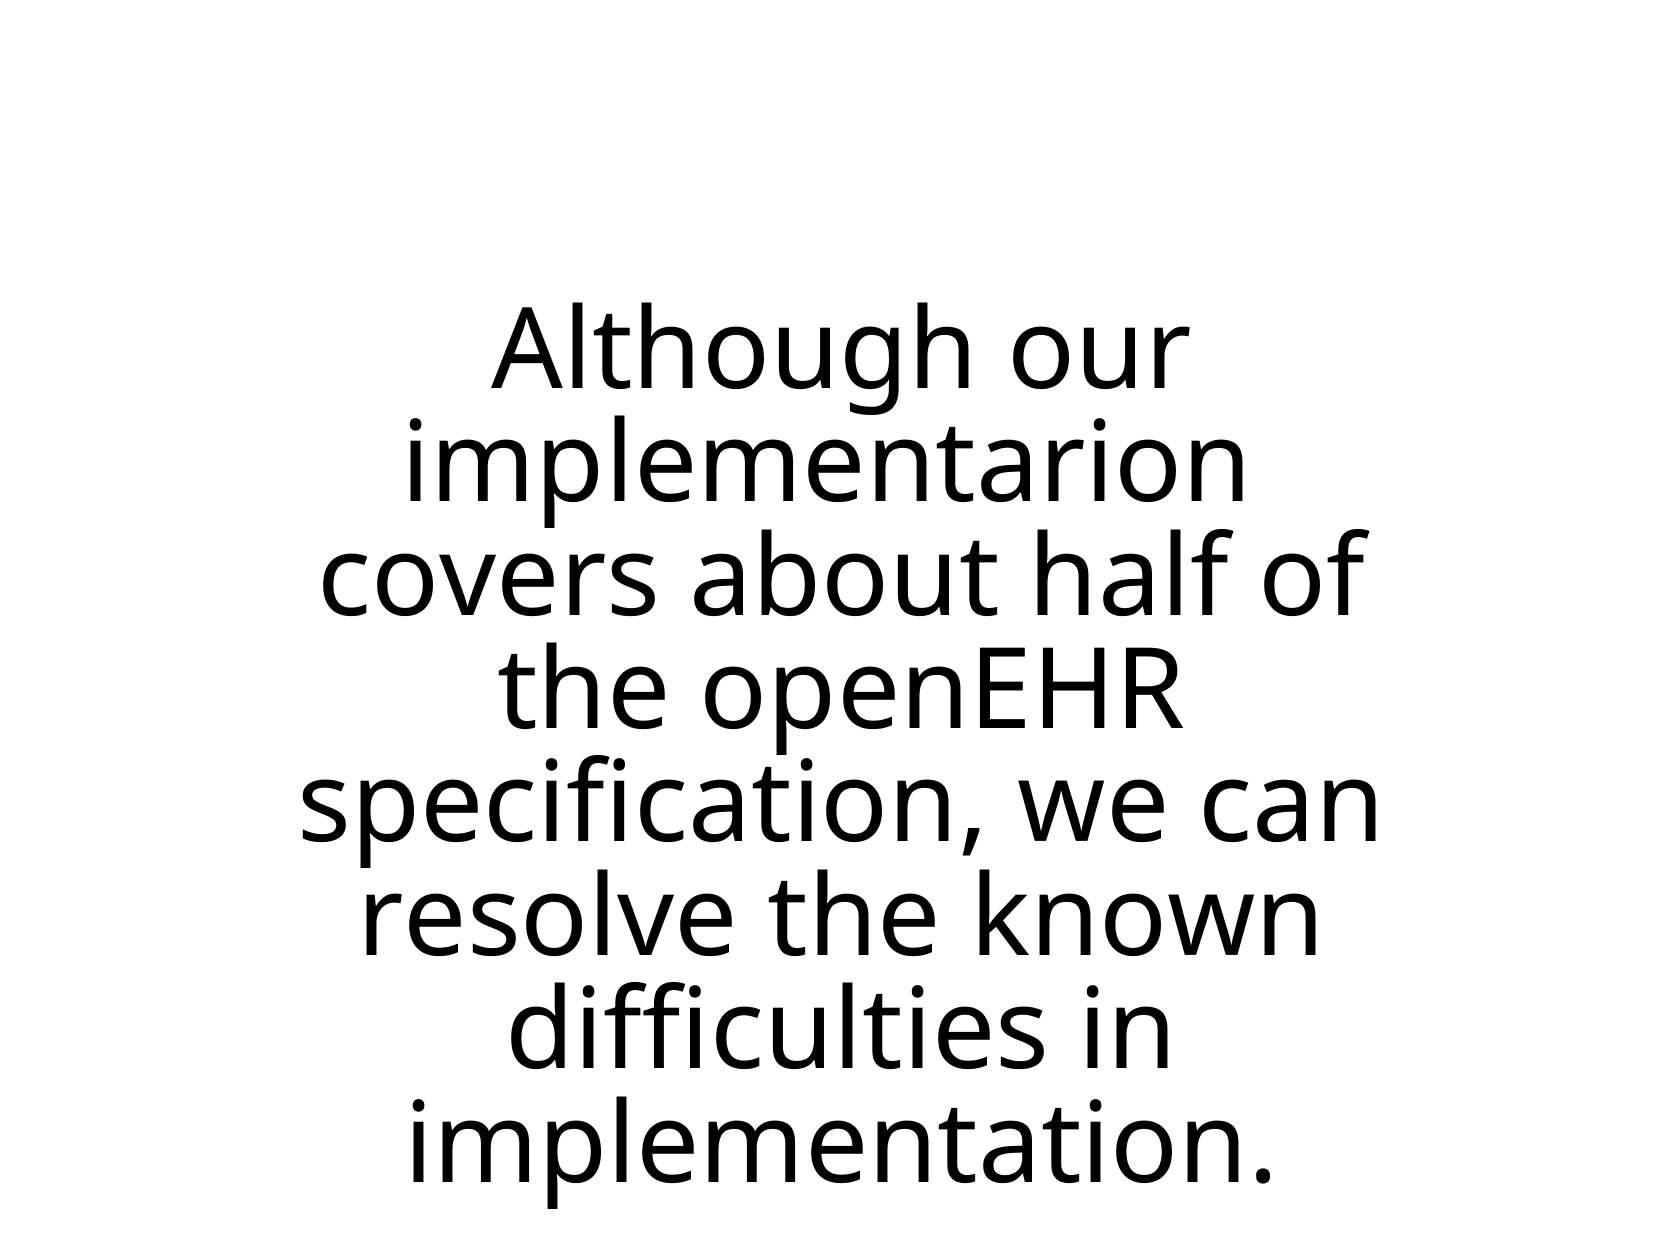

Although our implementarion covers about half of the openEHR specification, we can resolve the known difficulties in implementation.